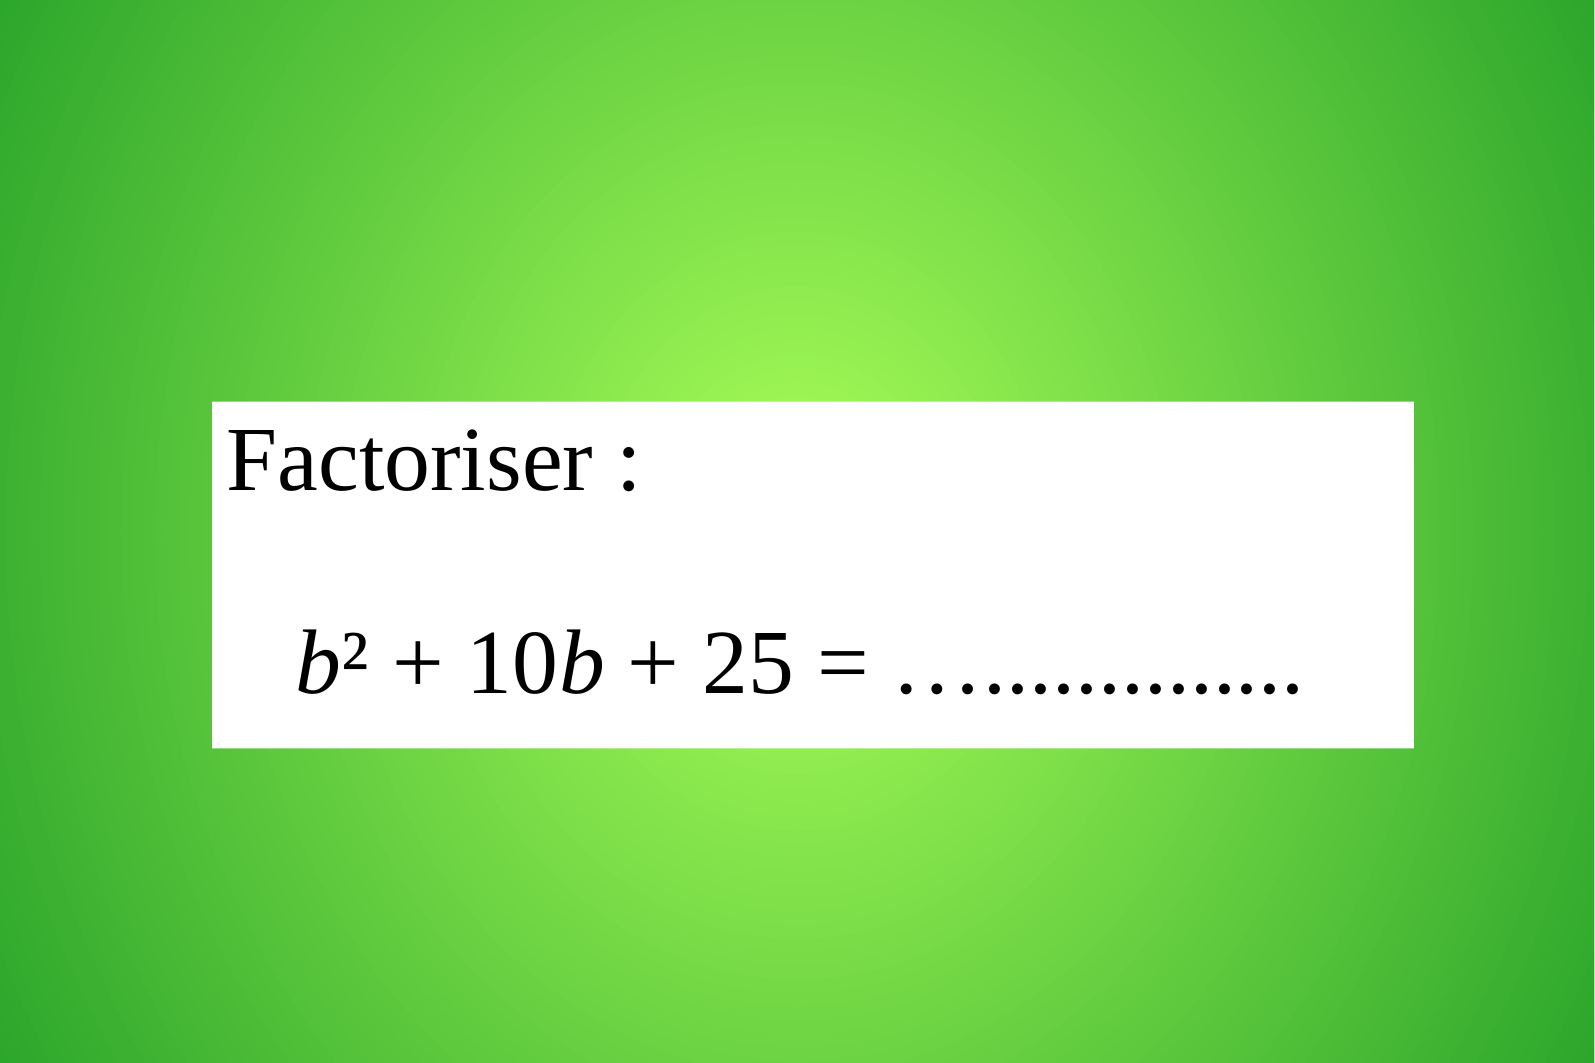

Factoriser :
 b² + 10b + 25 = …..............